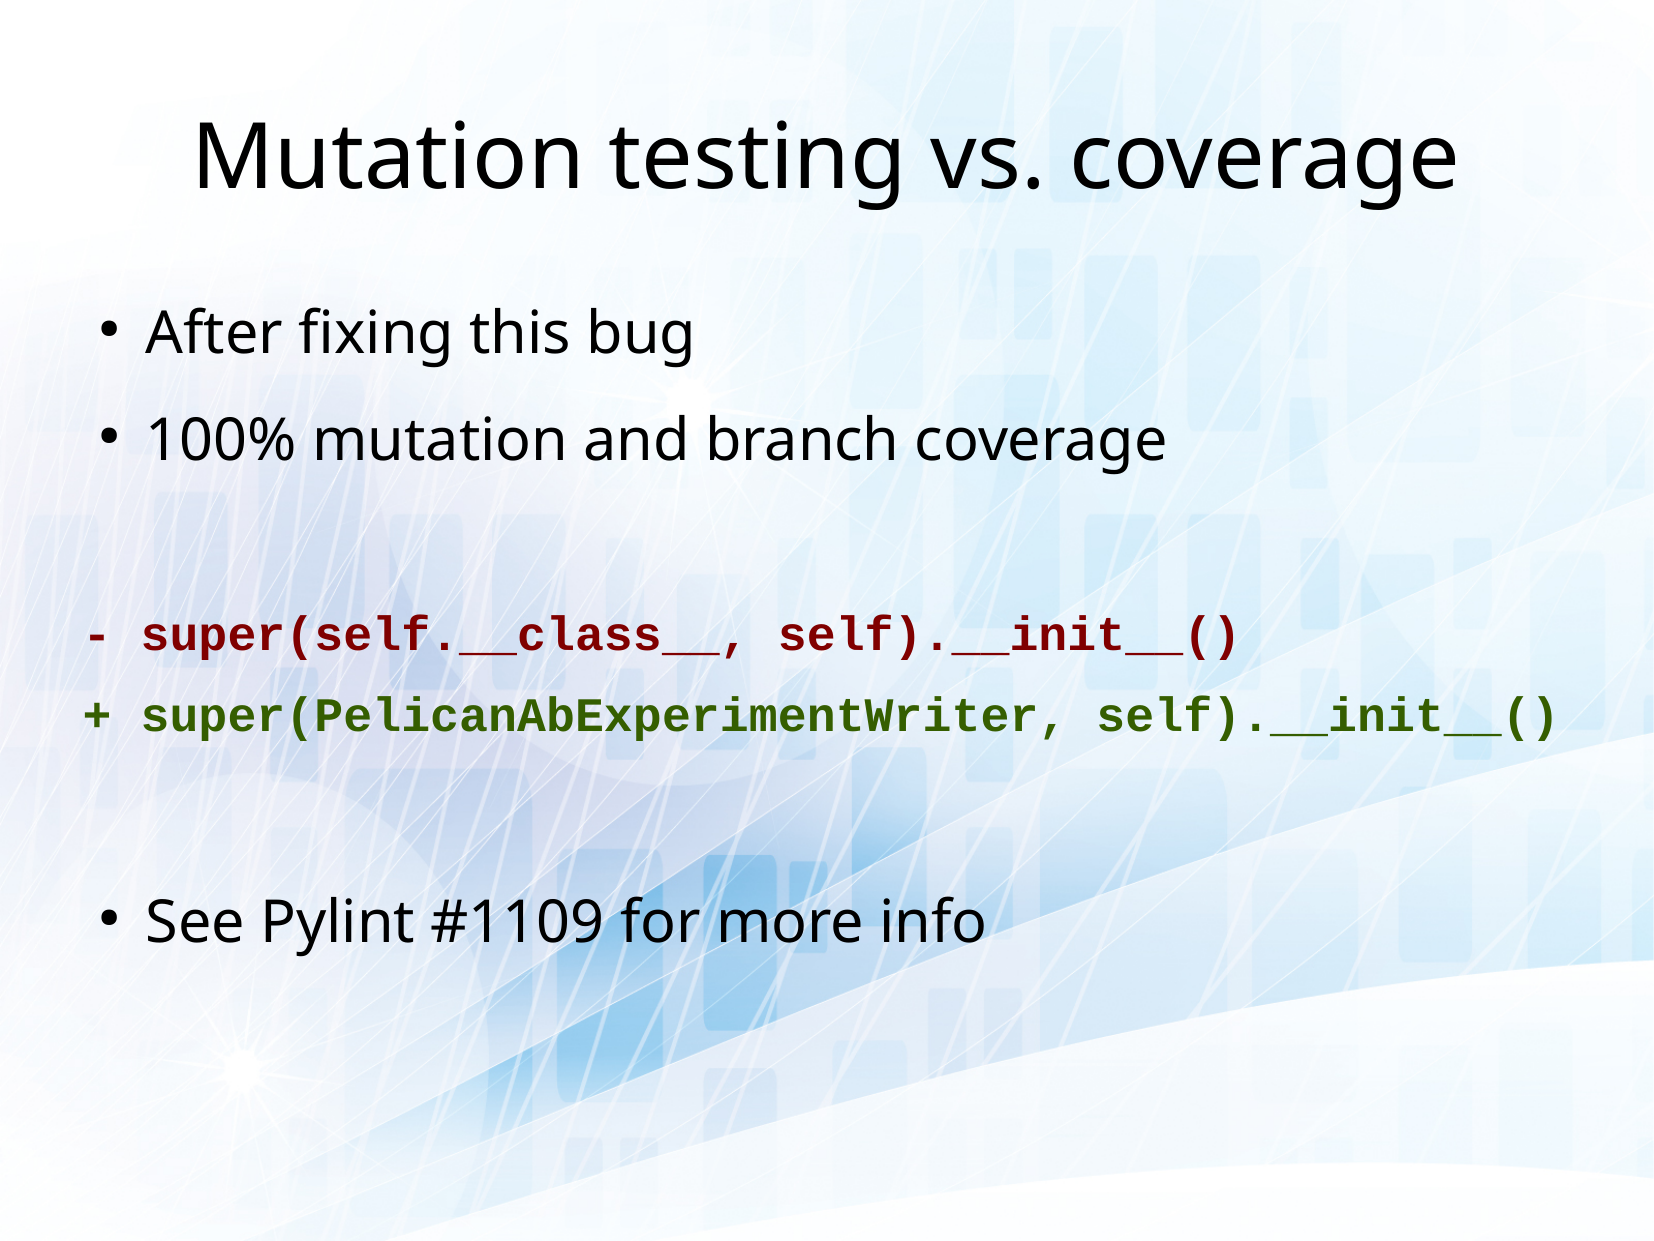

# Mutation testing vs. coverage
After fixing this bug
100% mutation and branch coverage
- super(self.__class__, self).__init__()
+ super(PelicanAbExperimentWriter, self).__init__()
See Pylint #1109 for more info